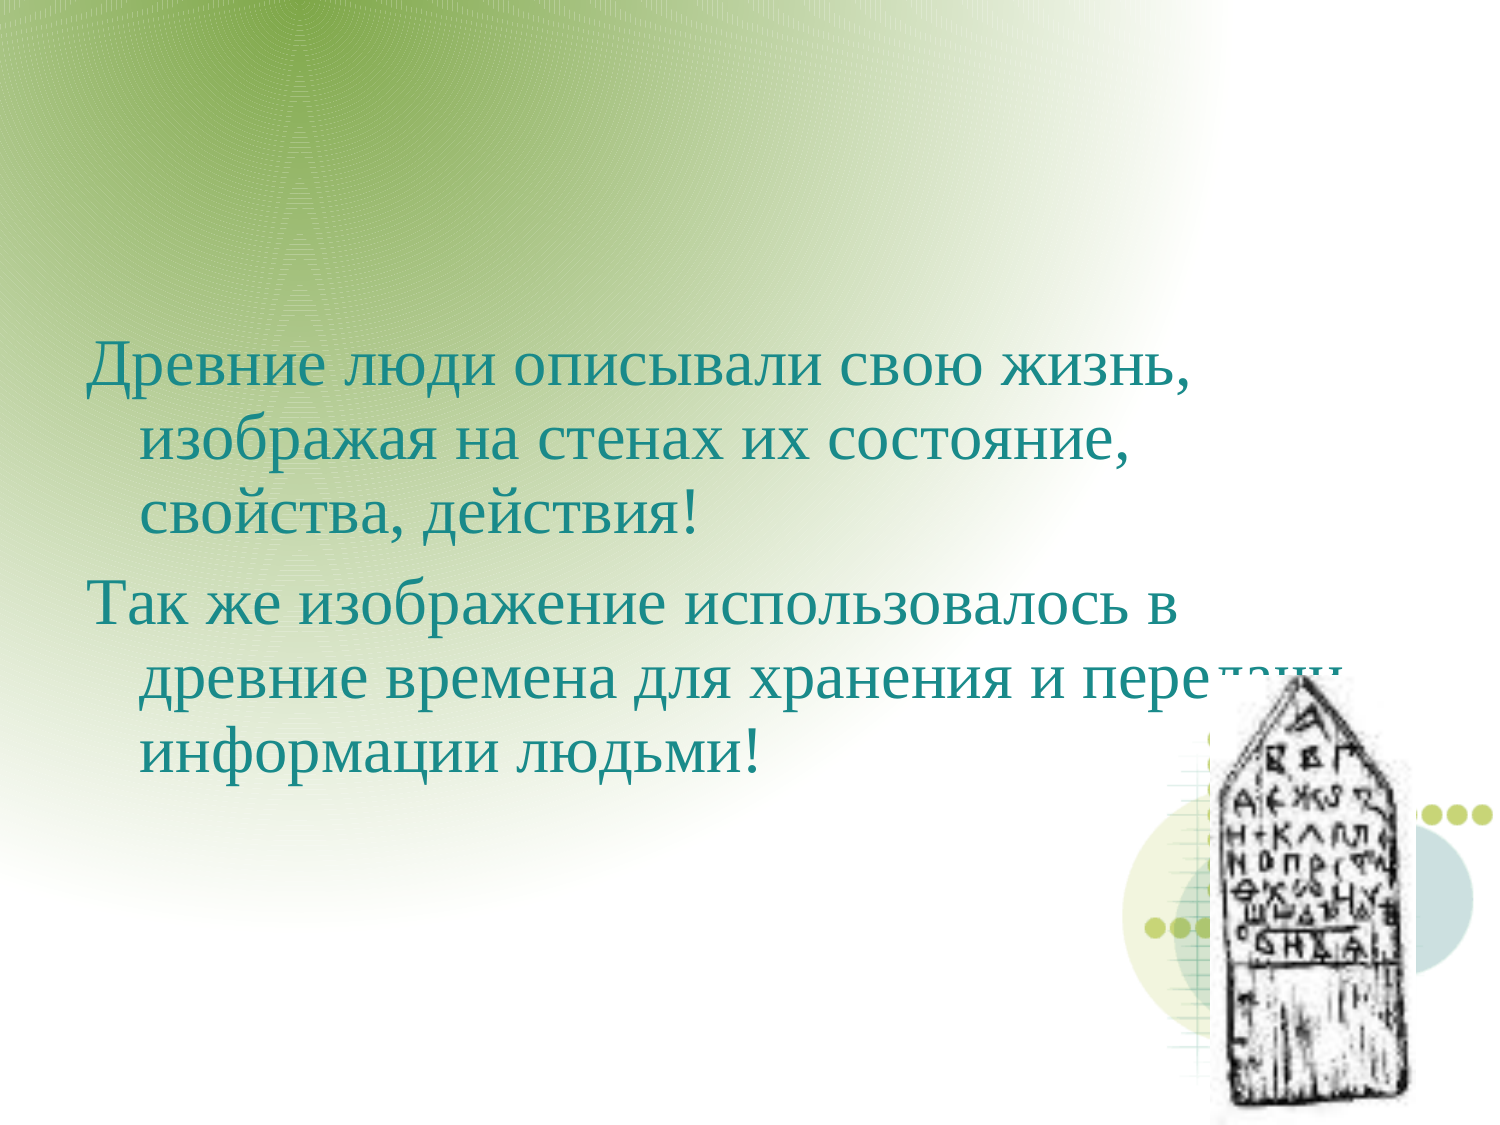

# Древние люди описывали свою жизнь, изображая на стенах их состояние, свойства, действия!
Так же изображение использовалось в древние времена для хранения и передачи информации людьми!